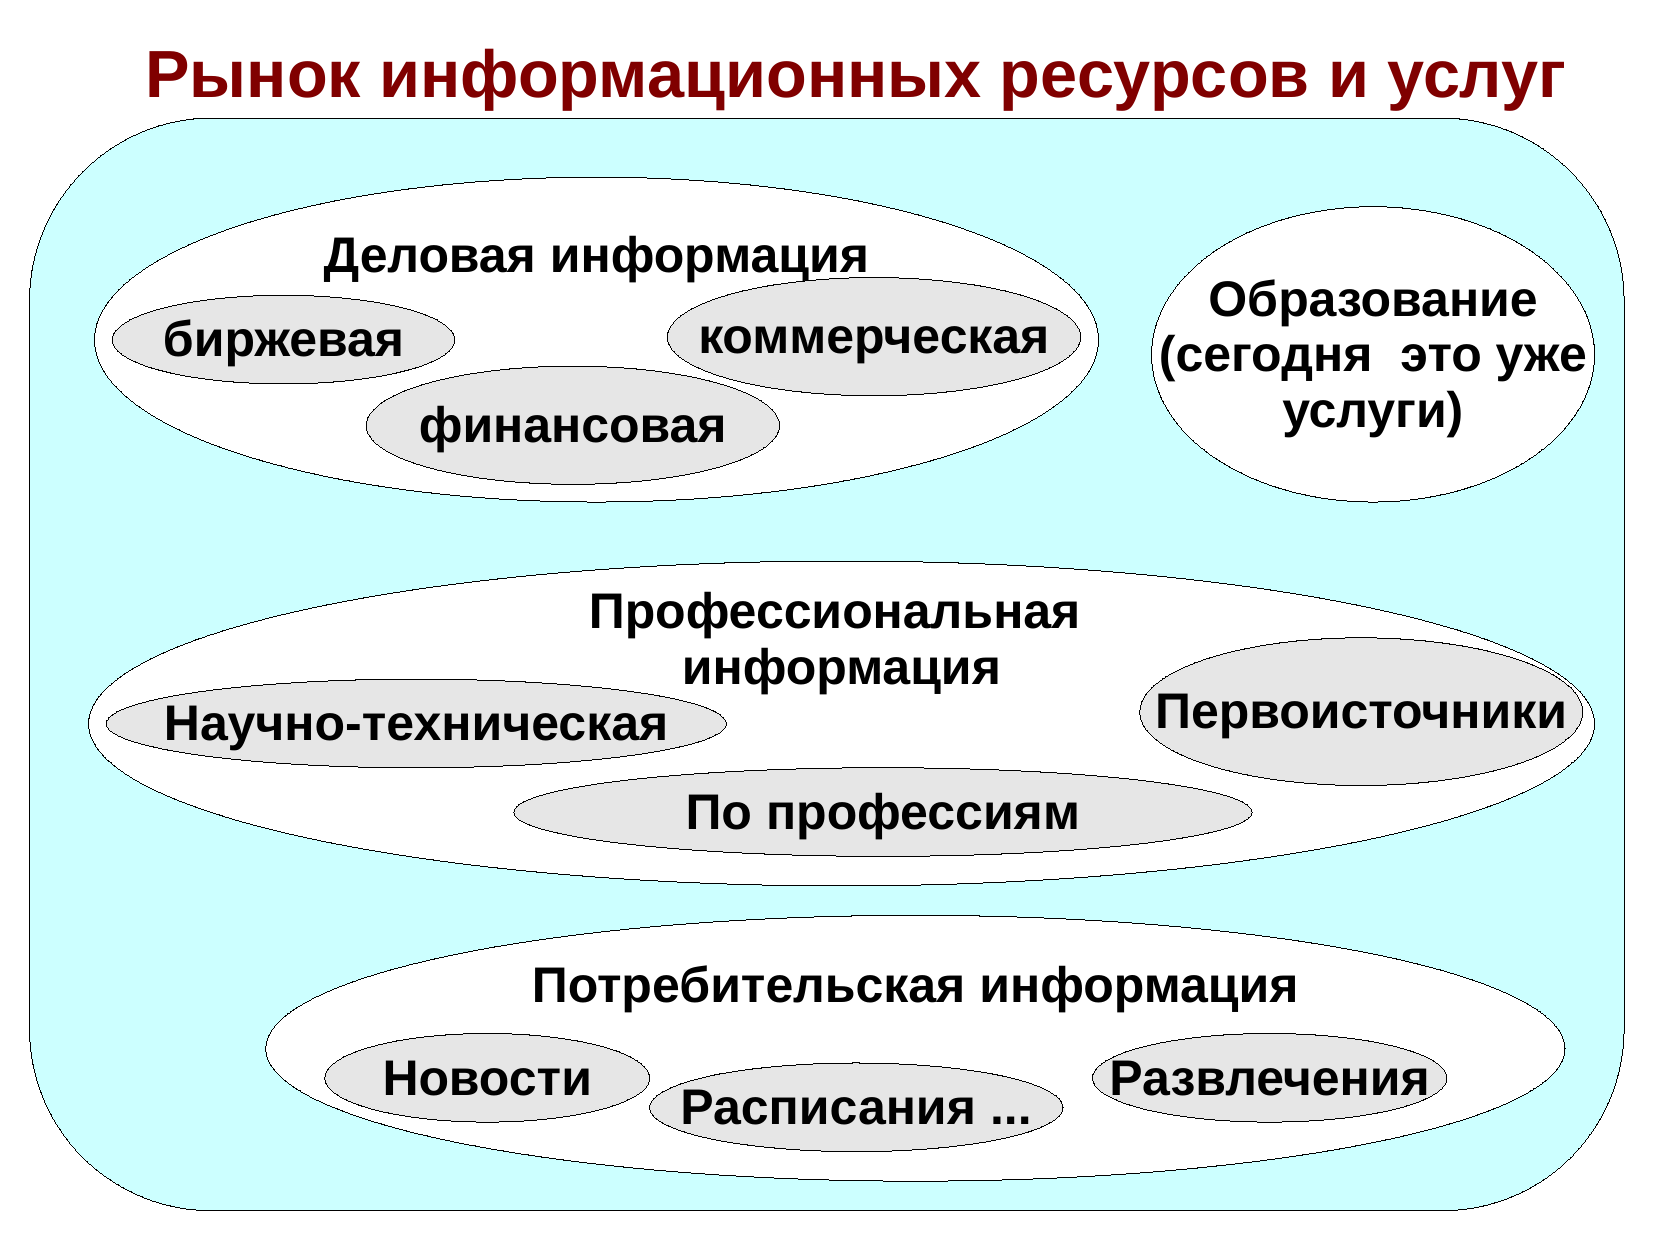

Рынок информационных ресурсов и услуг
Деловая информация
коммерческая
биржевая
финансовая
Образование
(сегодня это уже
услуги)
Профессиональная
информация
Первоисточники
Научно-техническая
По профессиям
Потребительская информация
Новости
Развлечения
Расписания ...